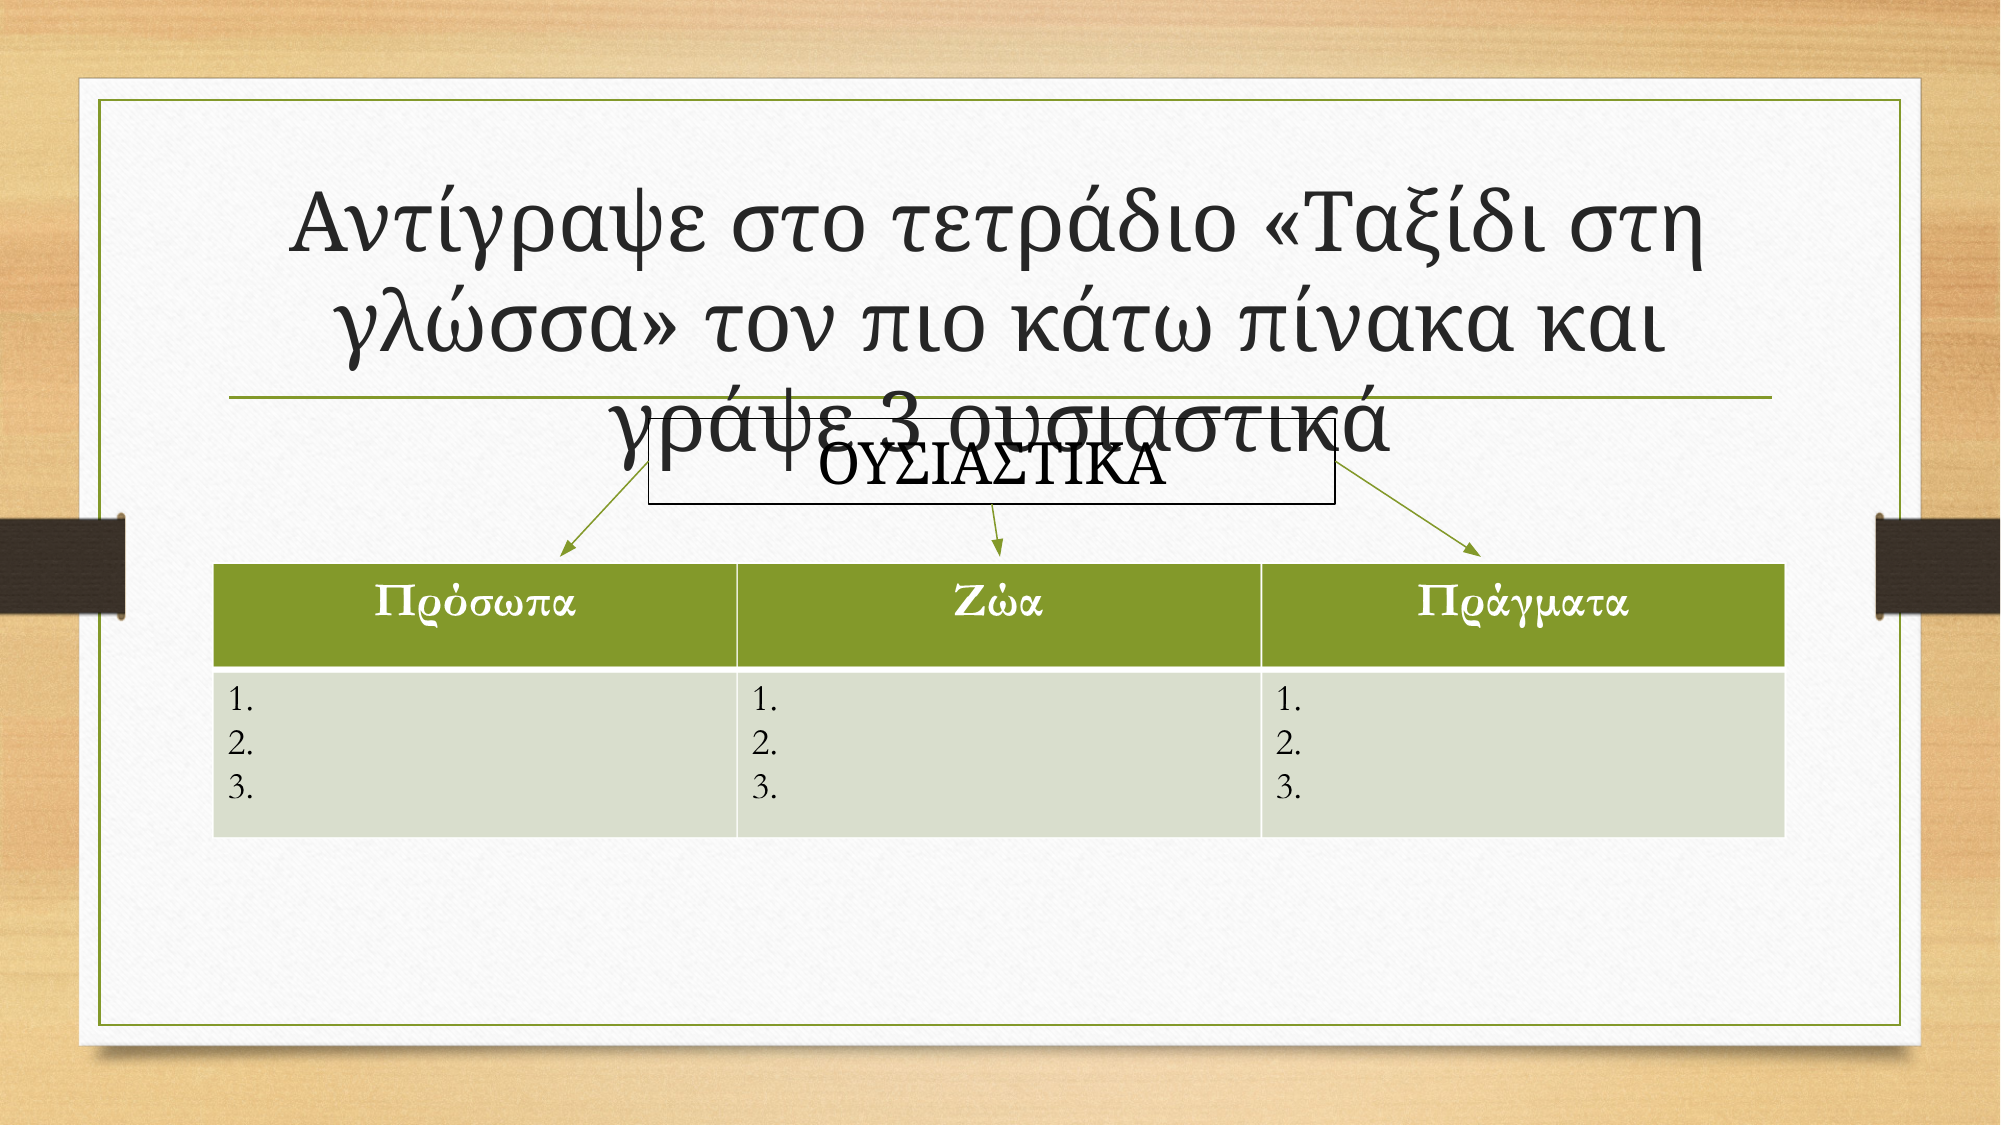

# Αντίγραψε στο τετράδιο «Ταξίδι στη γλώσσα» τον πιο κάτω πίνακα και γράψε 3 ουσιαστικά
ΟΥΣΙΑΣΤΙΚΑ